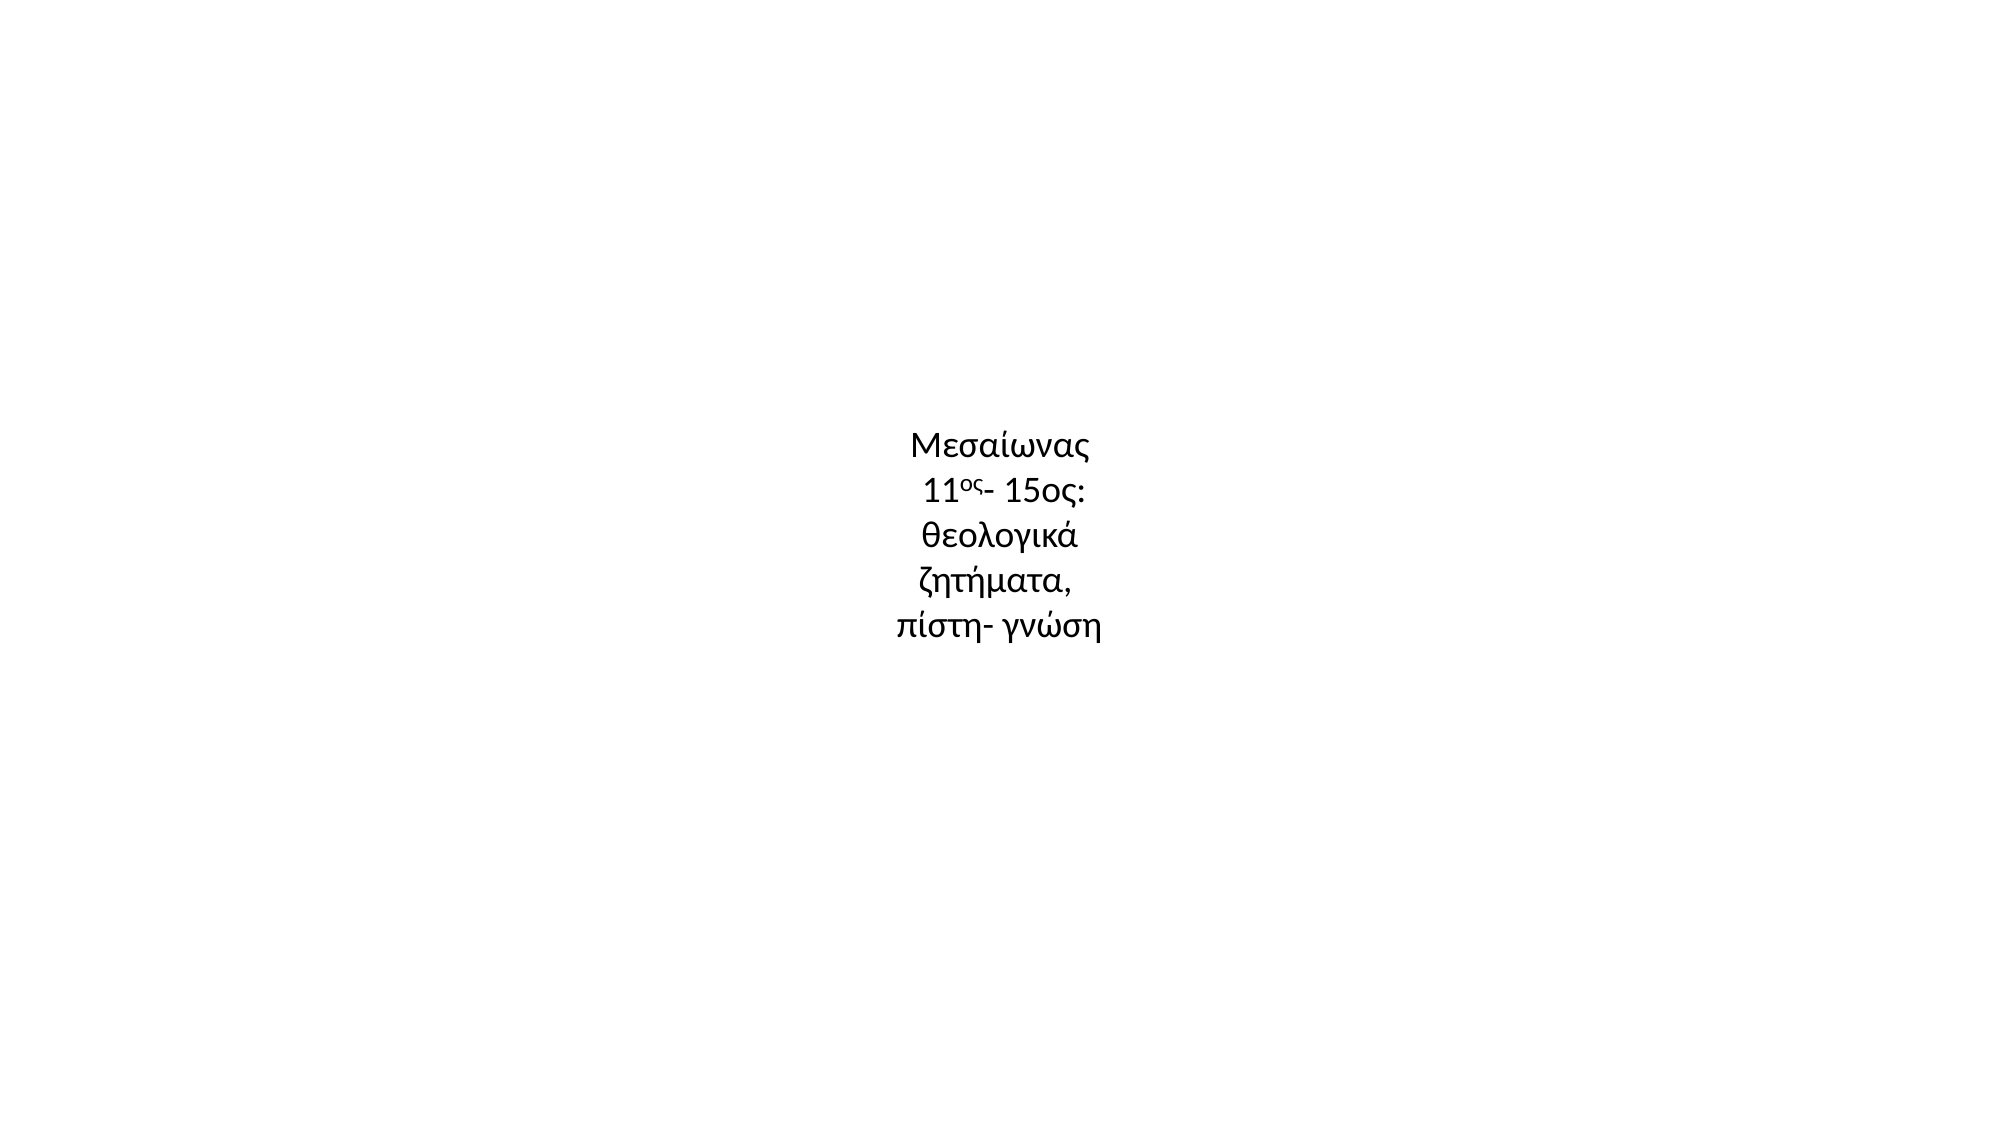

Μεσαίωνας
 11ος- 15ος: θεολογικά ζητήματα,
πίστη- γνώση